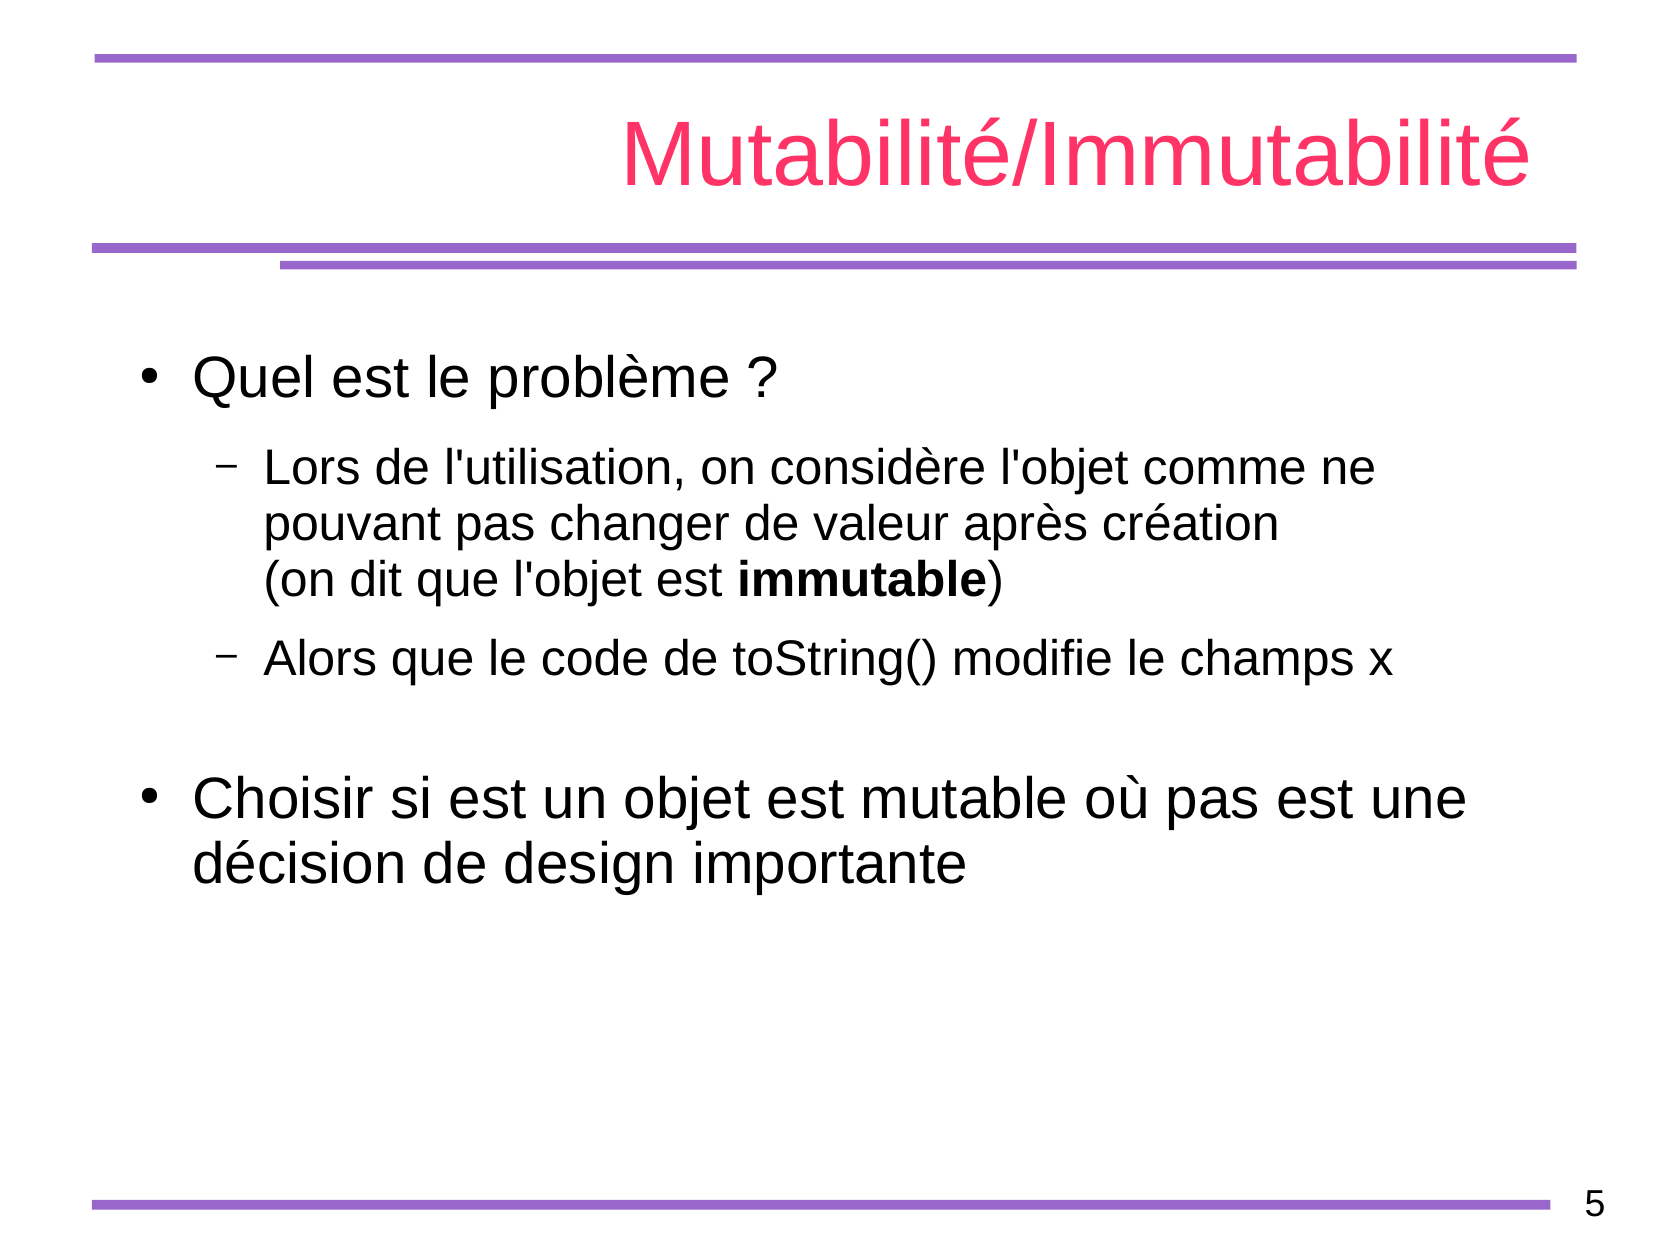

# Mutabilité/Immutabilité
Quel est le problème ?
Lors de l'utilisation, on considère l'objet comme ne pouvant pas changer de valeur après création
(on dit que l'objet est immutable)
Alors que le code de toString() modifie le champs x
Choisir si est un objet est mutable où pas est une décision de design importante